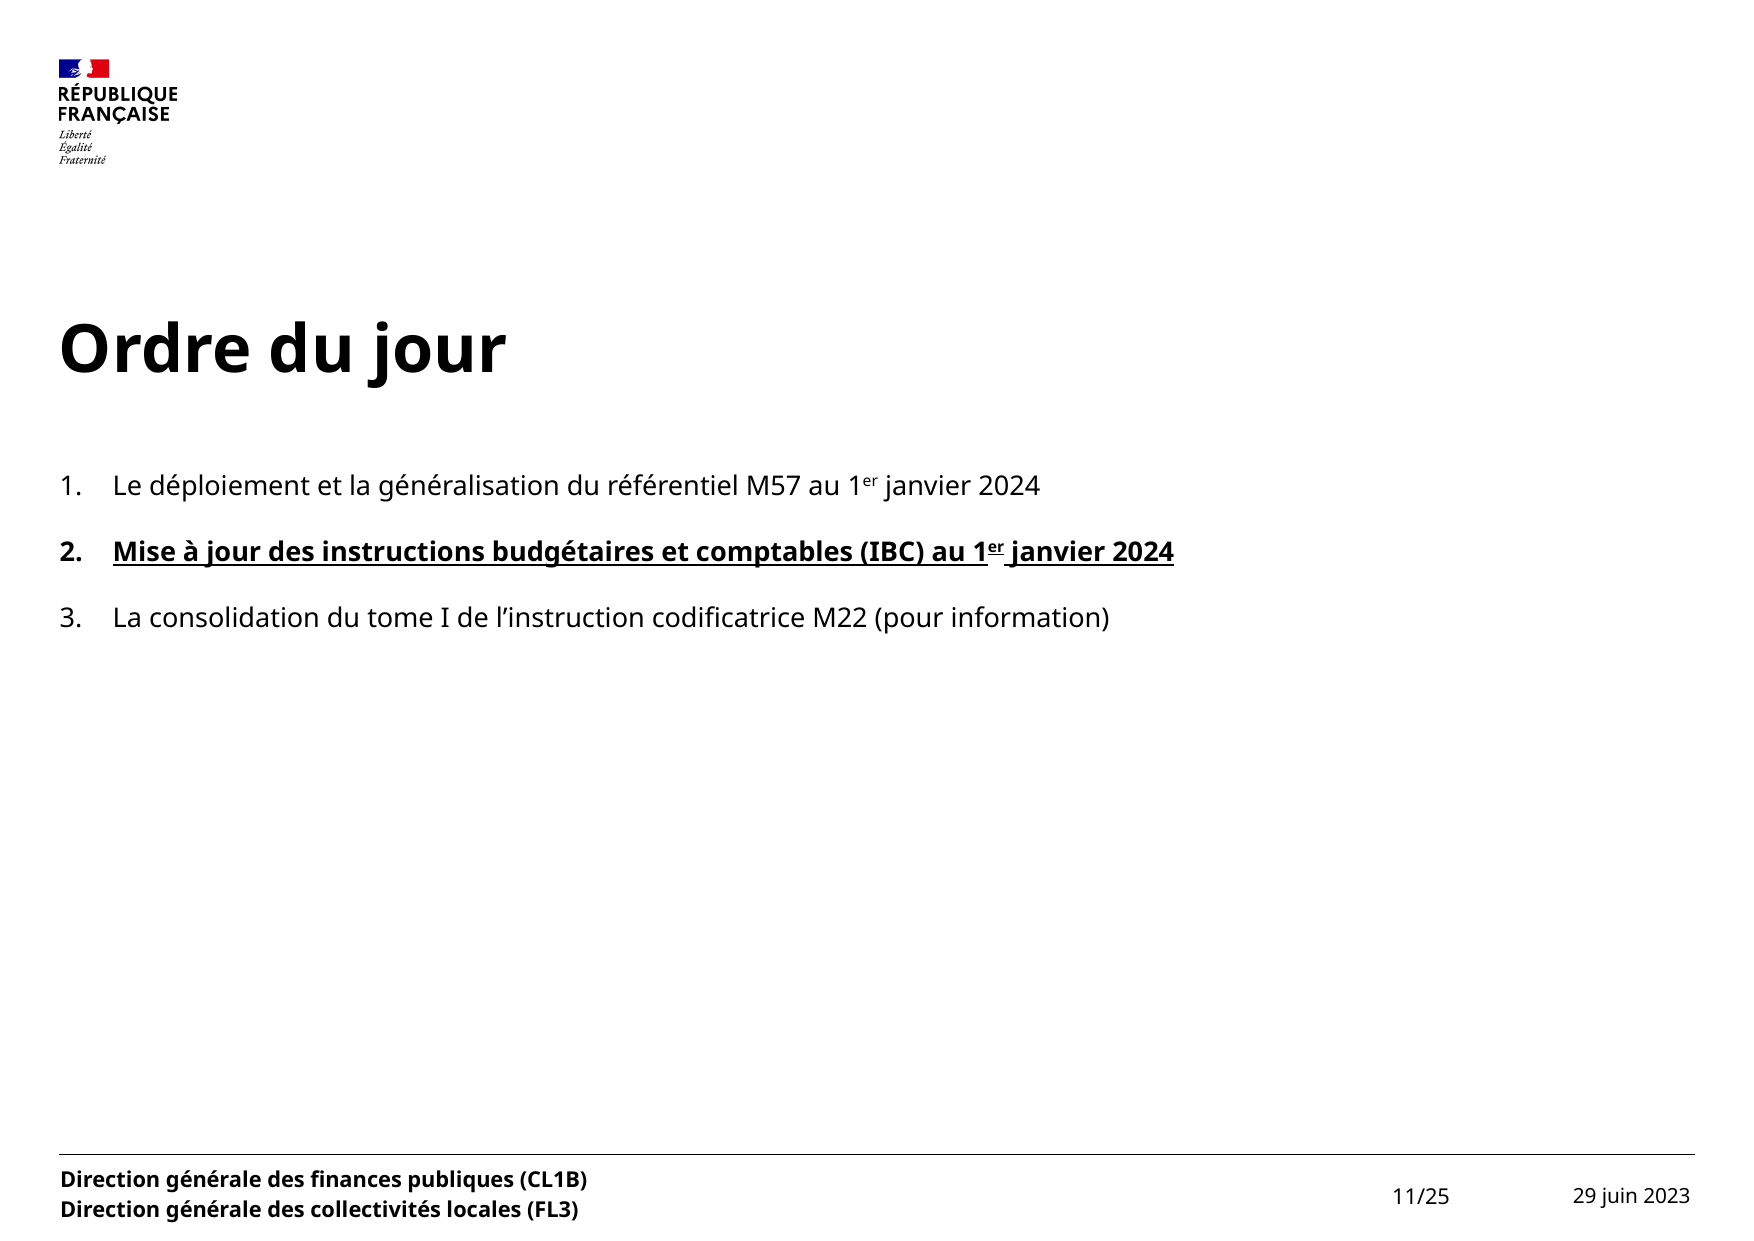

Ordre du jour
Le déploiement et la généralisation du référentiel M57 au 1er janvier 2024
Mise à jour des instructions budgétaires et comptables (IBC) au 1er janvier 2024
La consolidation du tome I de l’instruction codificatrice M22 (pour information)